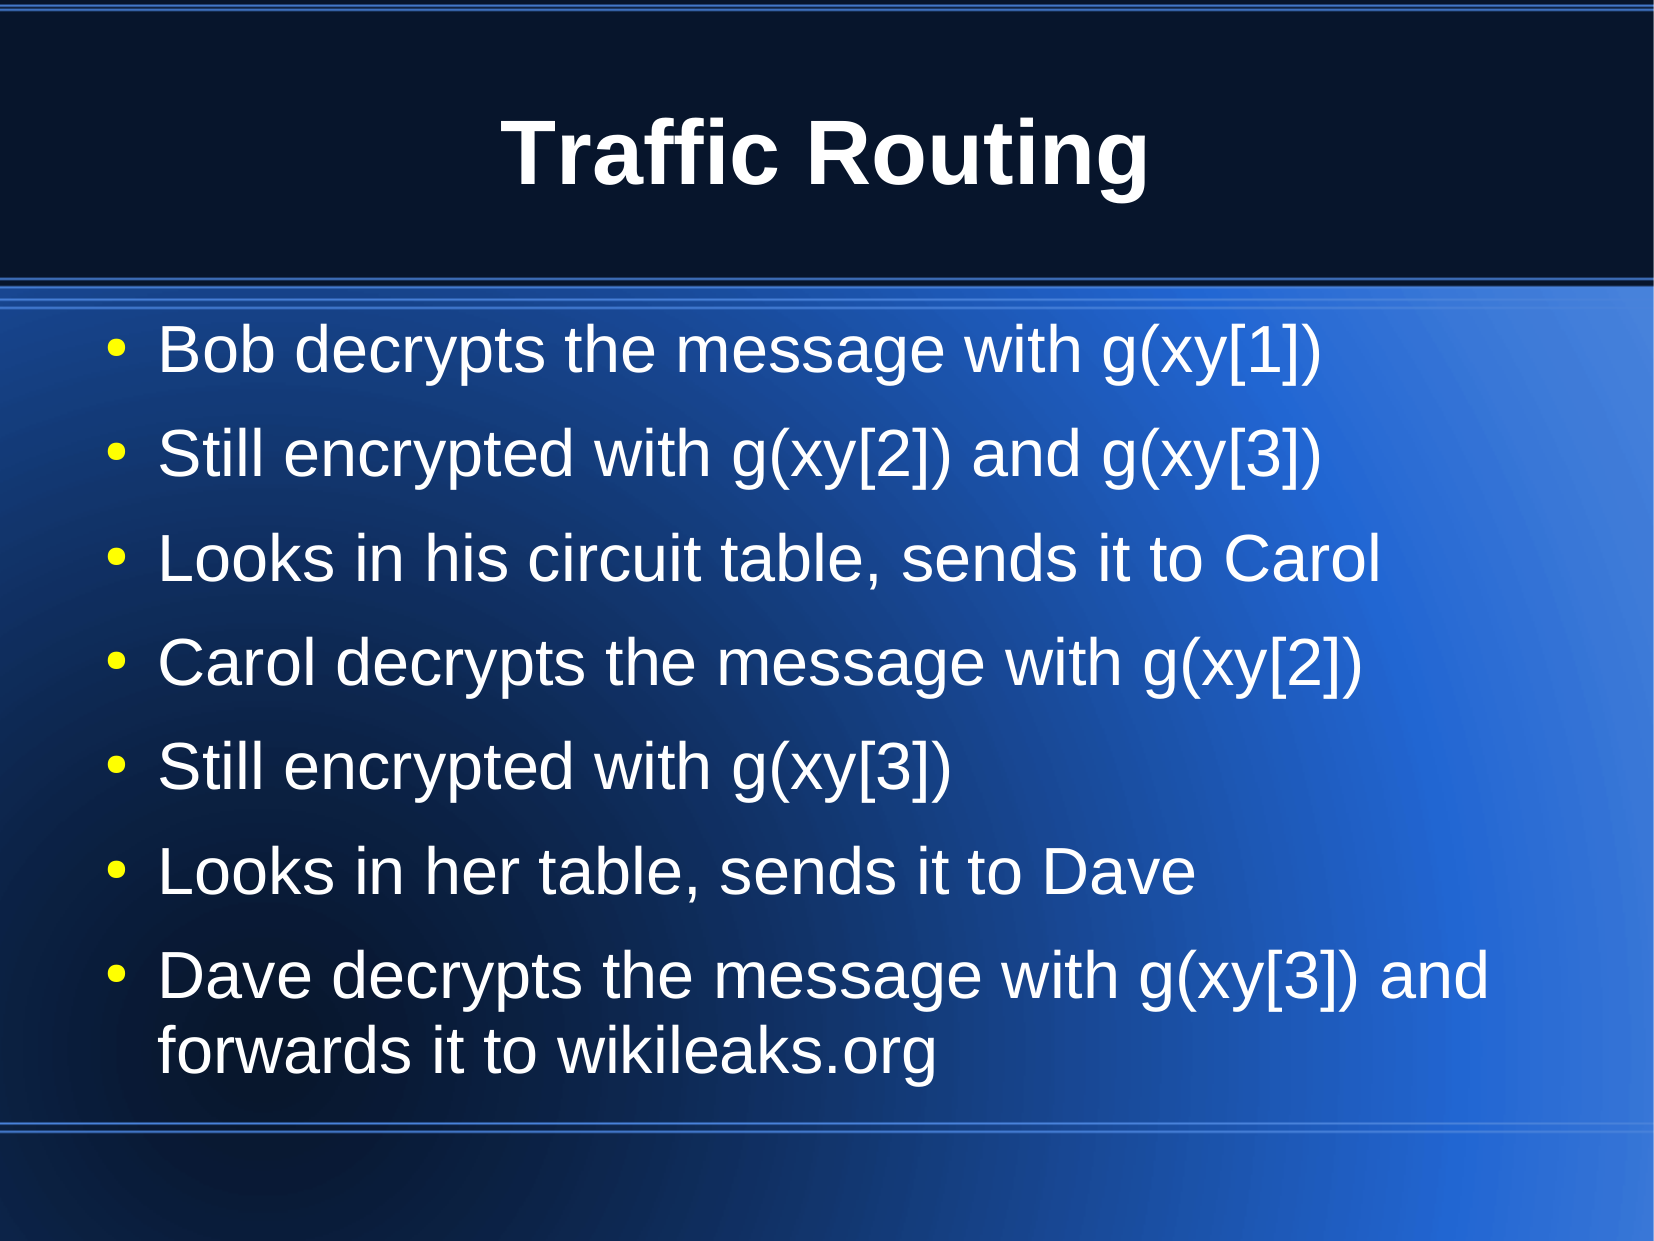

# Traffic Routing
Bob decrypts the message with g(xy[1])
Still encrypted with g(xy[2]) and g(xy[3])
Looks in his circuit table, sends it to Carol
Carol decrypts the message with g(xy[2])
Still encrypted with g(xy[3])
Looks in her table, sends it to Dave
Dave decrypts the message with g(xy[3]) and forwards it to wikileaks.org